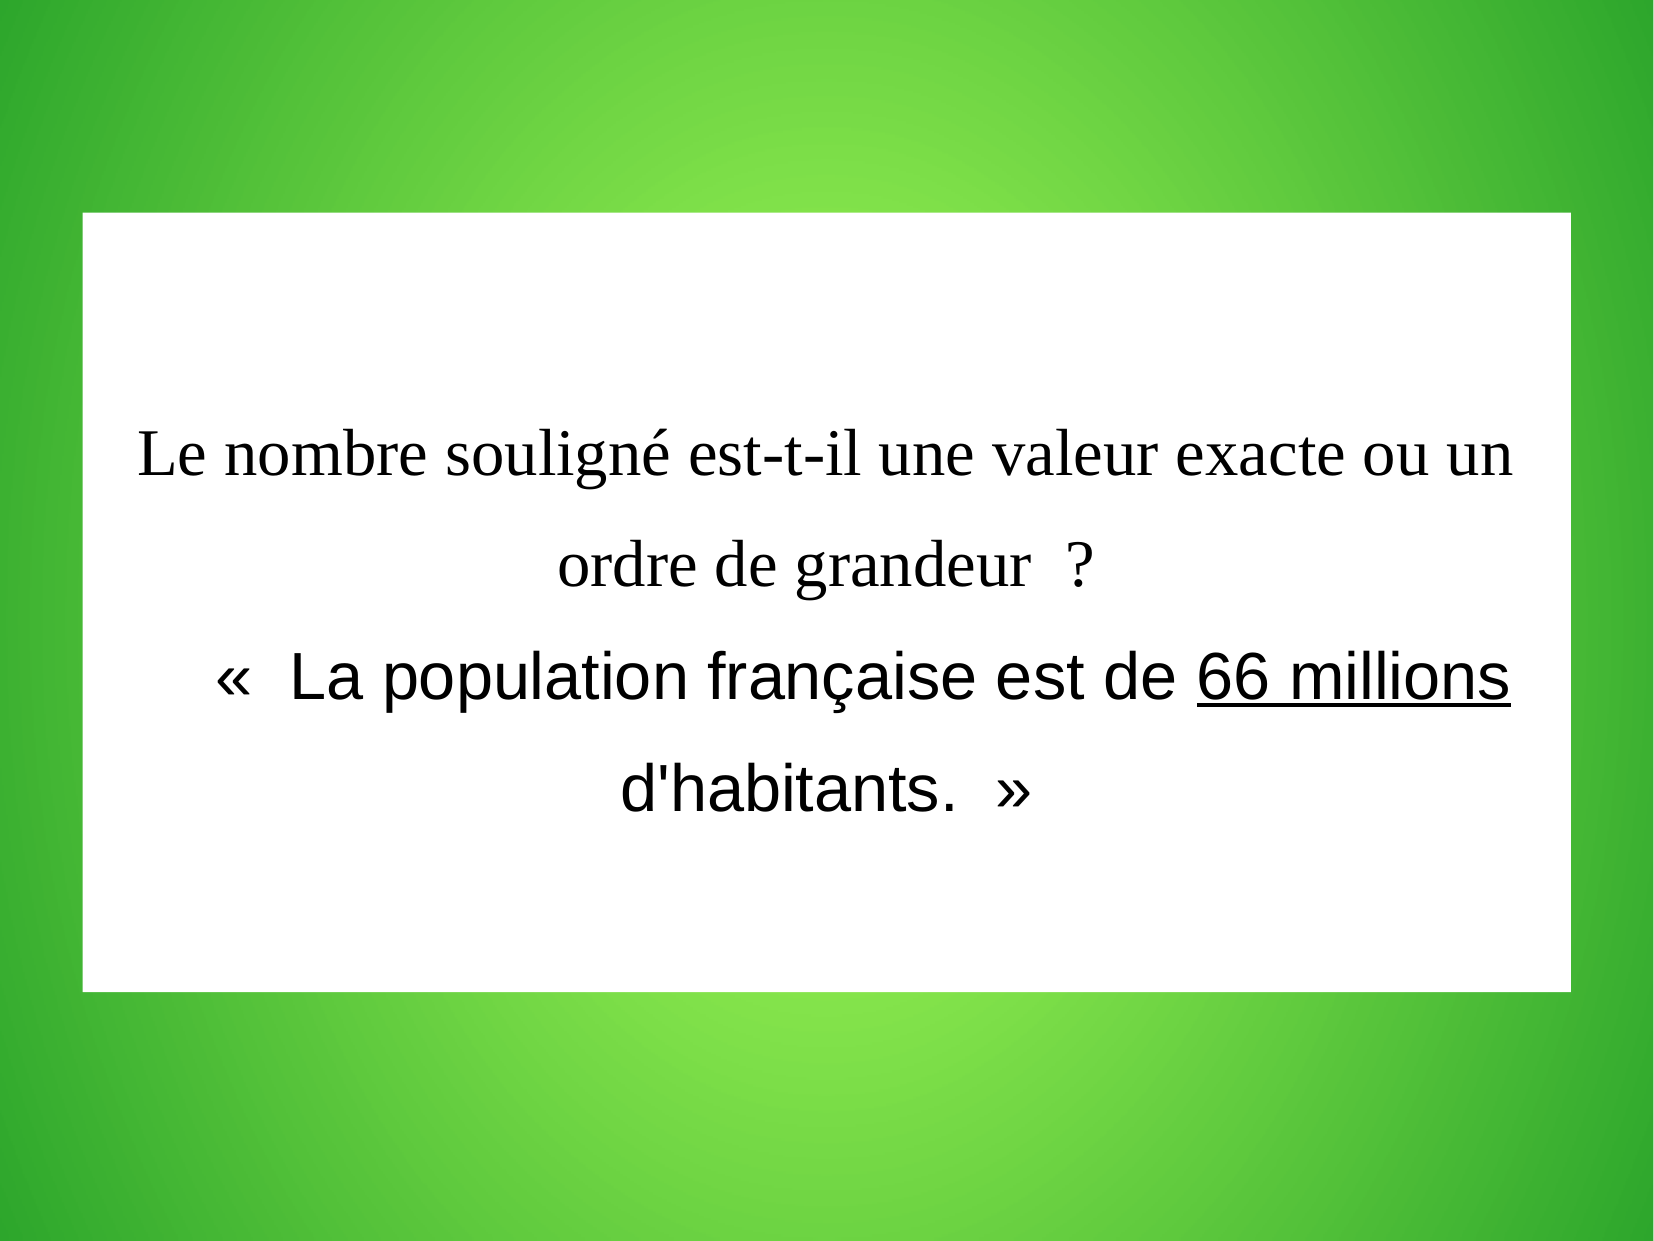

# Le nombre souligné est-t-il une valeur exacte ou un ordre de grandeur  ?
	«  La population française est de 66 millions d'habitants.  »